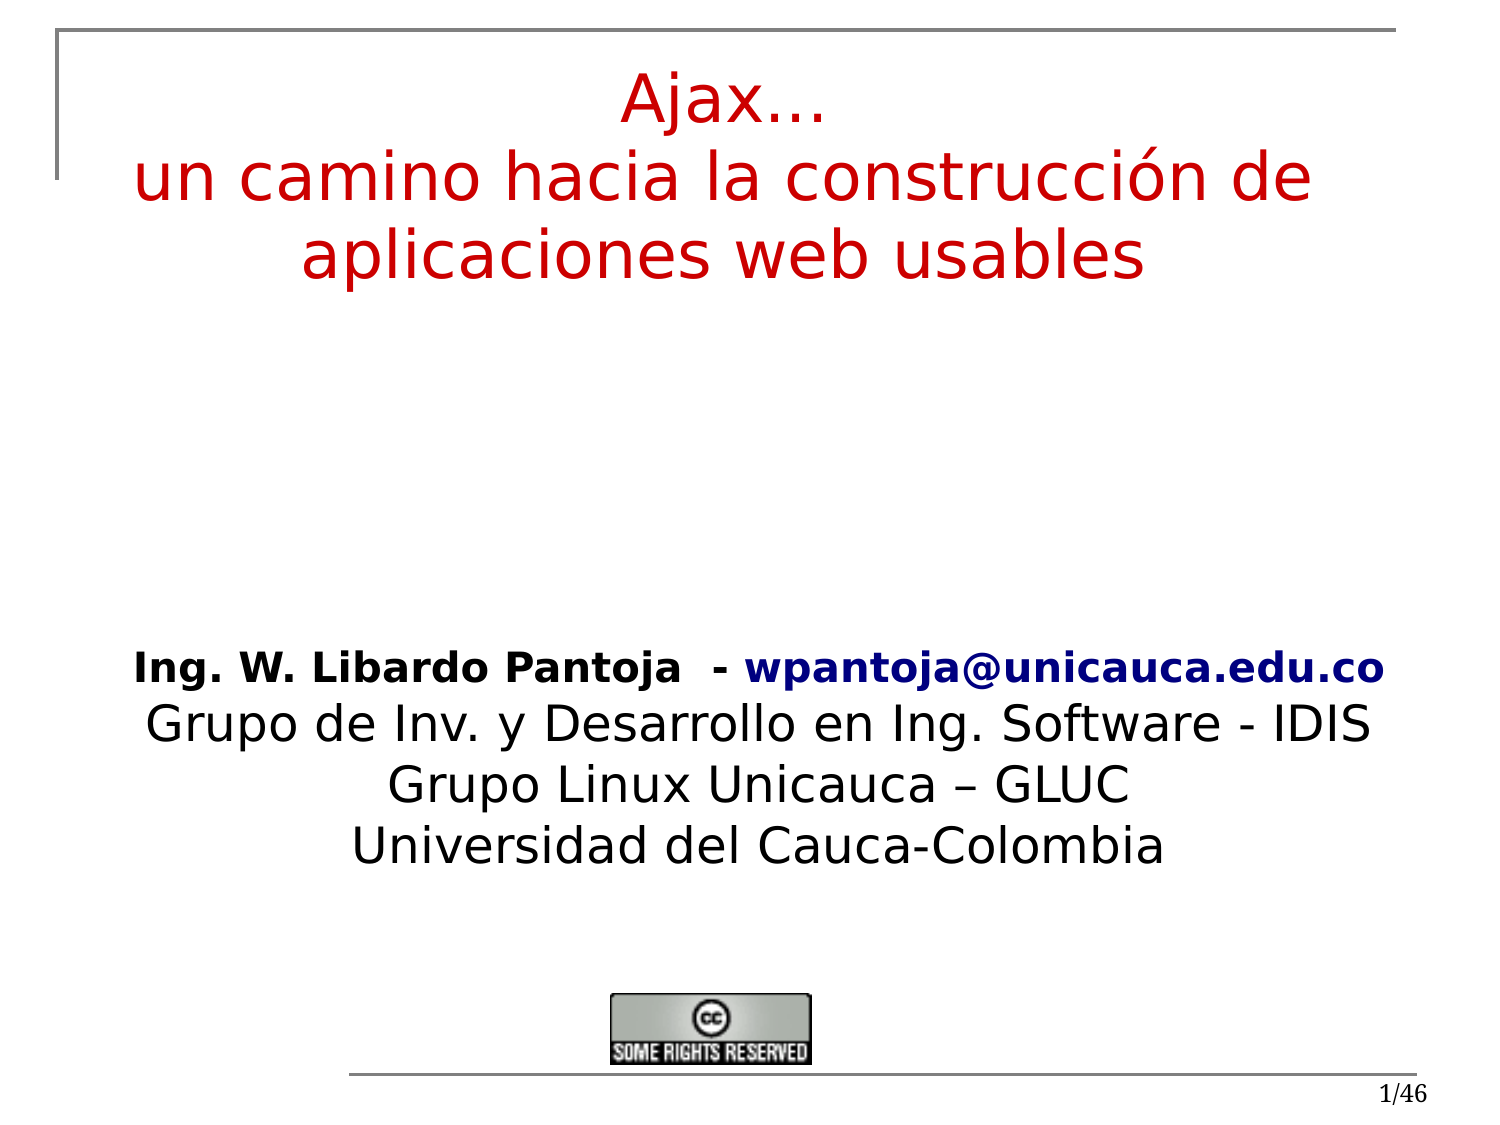

# Ajax... un camino hacia la construcción de aplicaciones web usables
Ing. W. Libardo Pantoja - wpantoja@unicauca.edu.co
Grupo de Inv. y Desarrollo en Ing. Software - IDIS
Grupo Linux Unicauca – GLUC
Universidad del Cauca-Colombia